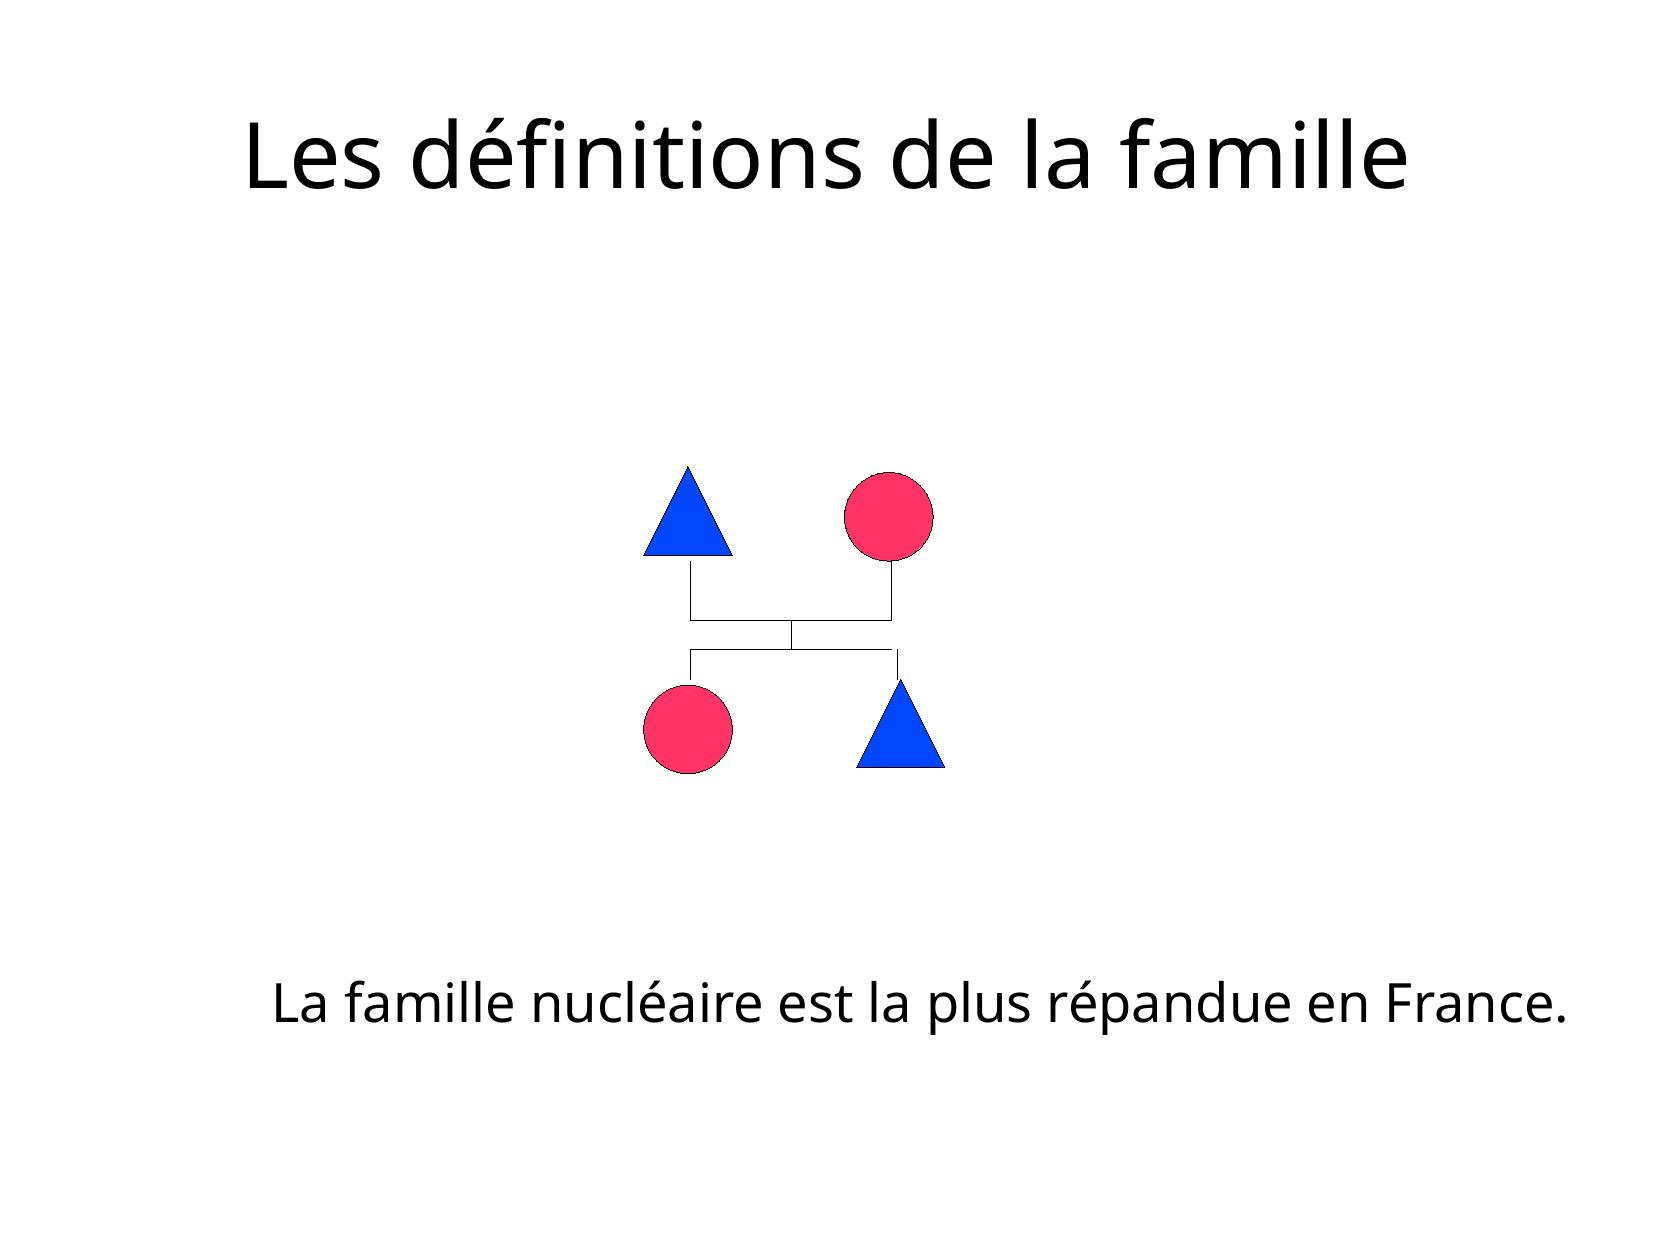

# Les définitions de la famille
La famille nucléaire est la plus répandue en France.